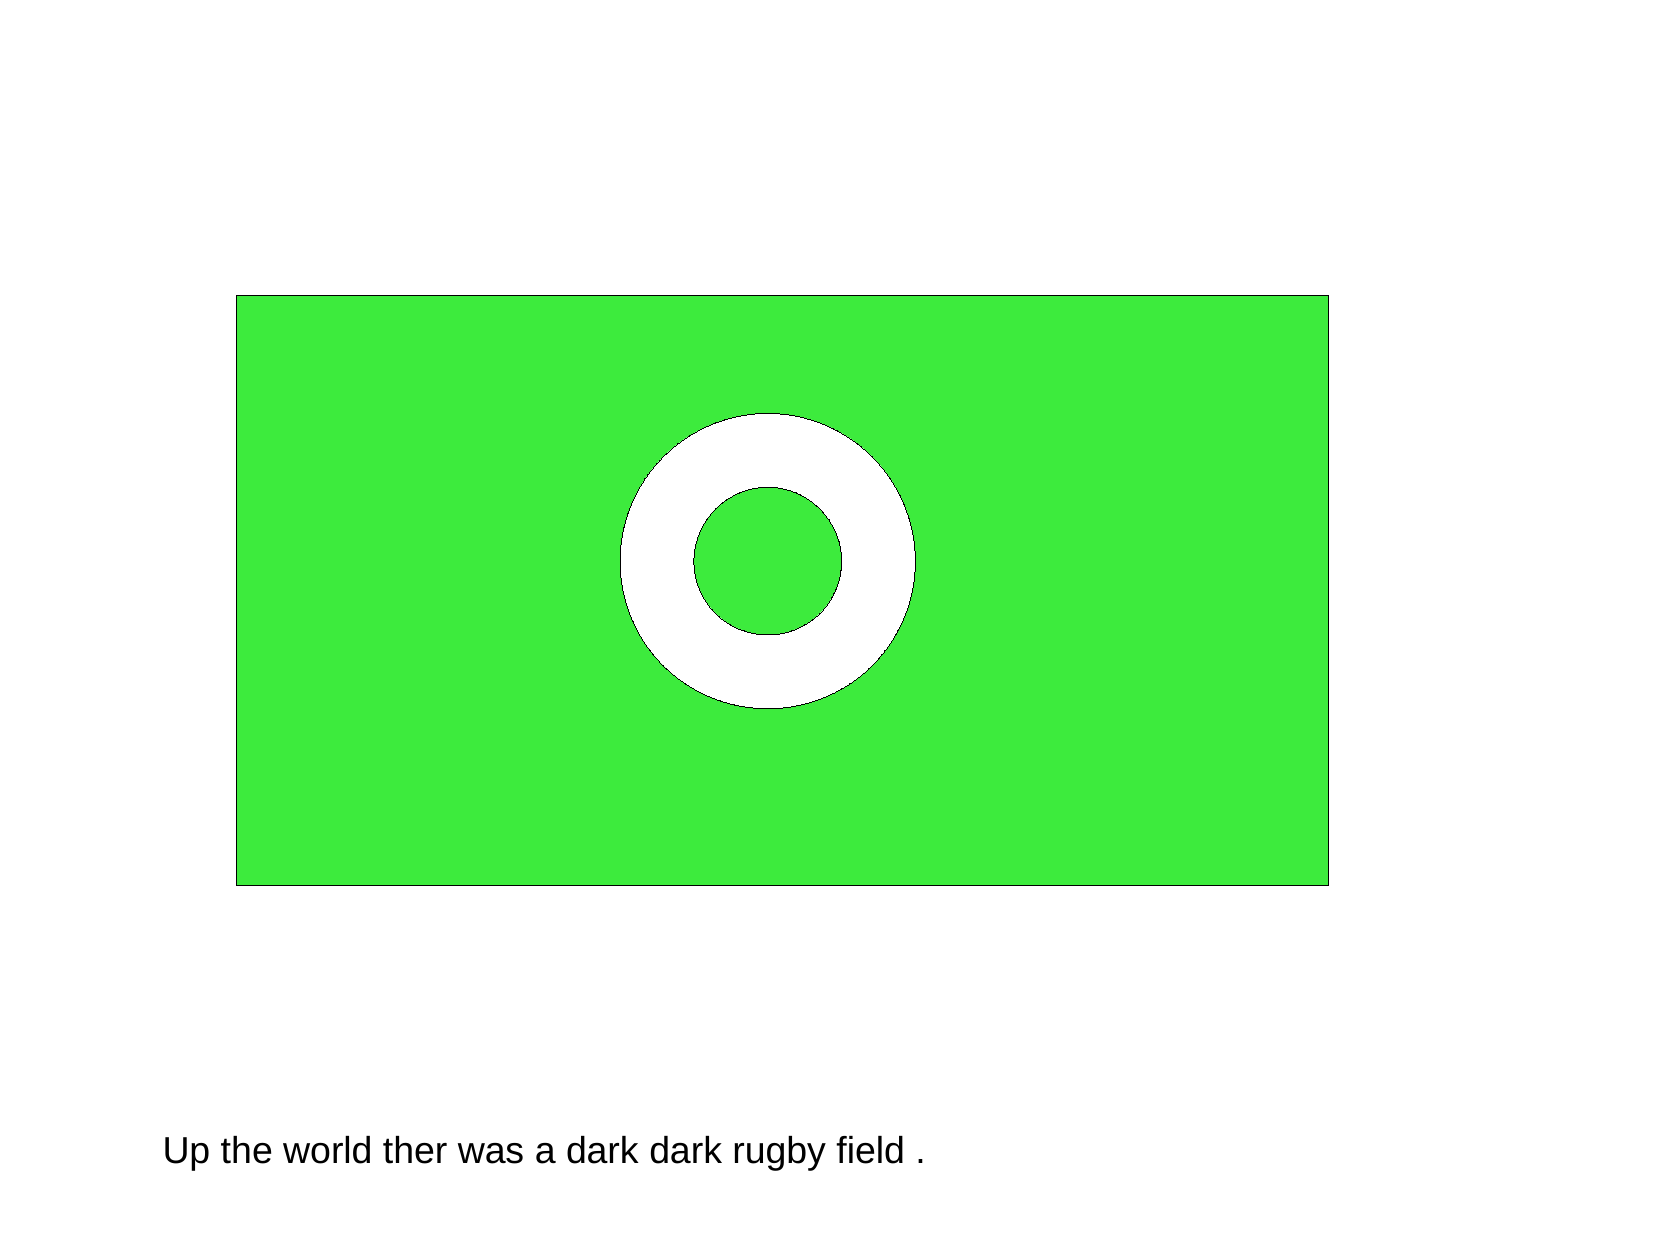

Up the world ther was a dark dark rugby field .